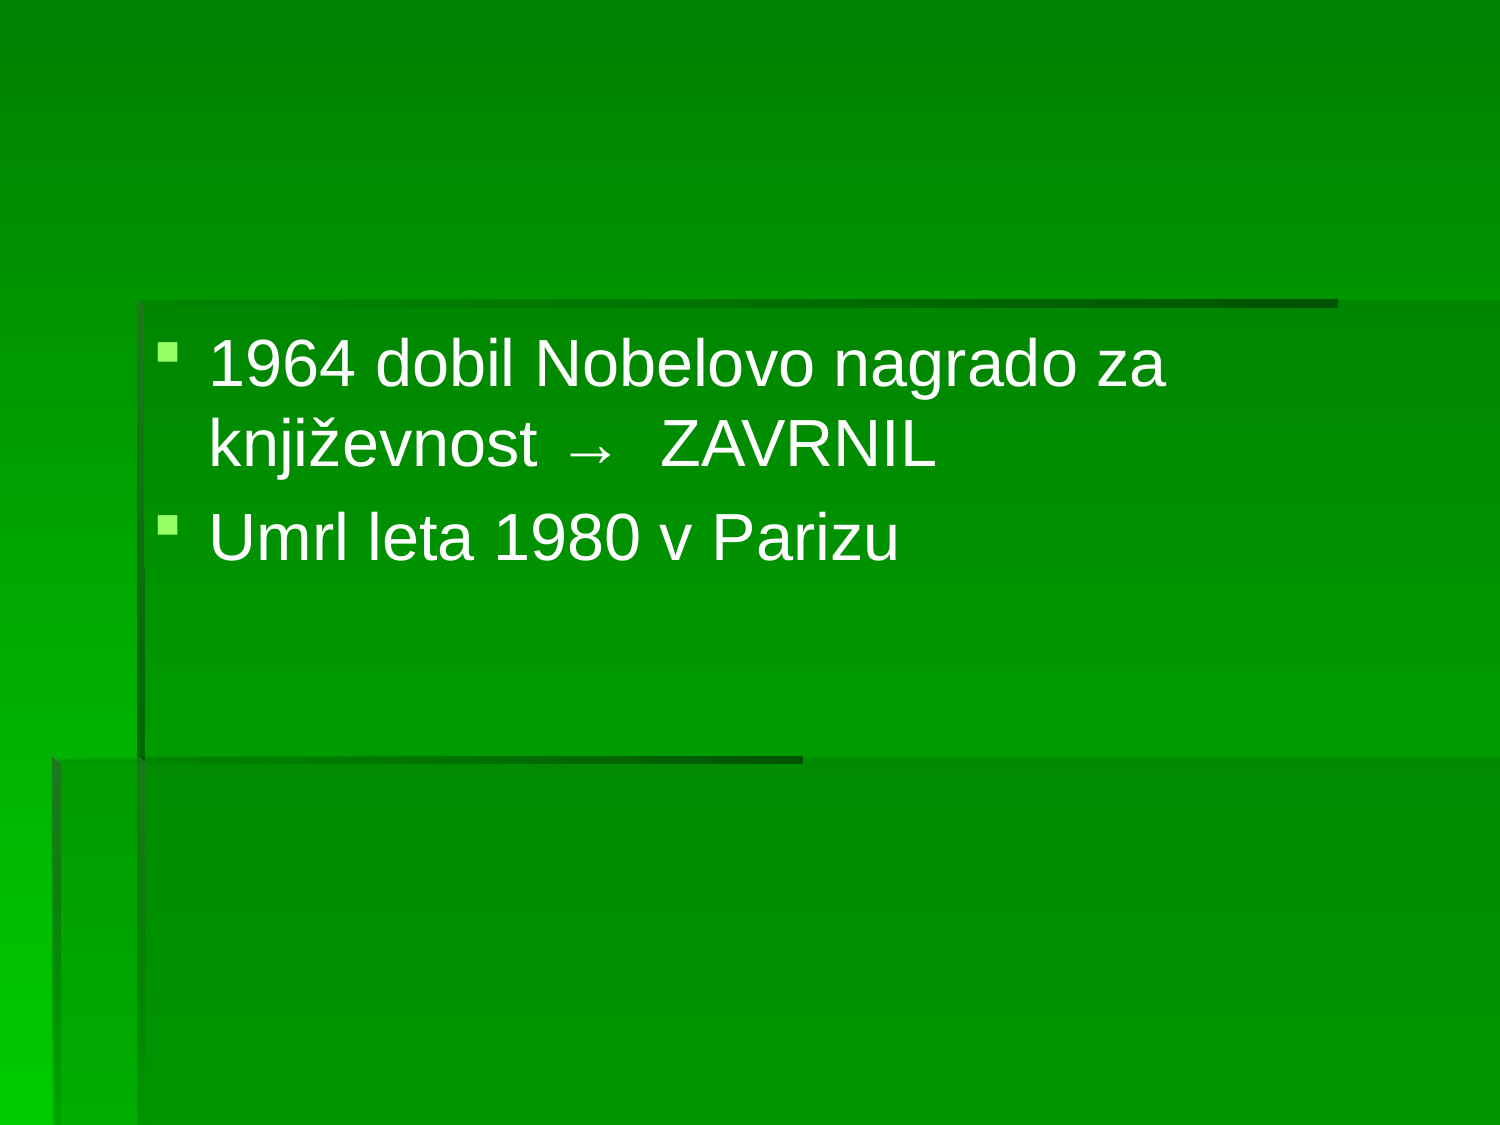

#
1964 dobil Nobelovo nagrado za književnost → ZAVRNIL
Umrl leta 1980 v Parizu